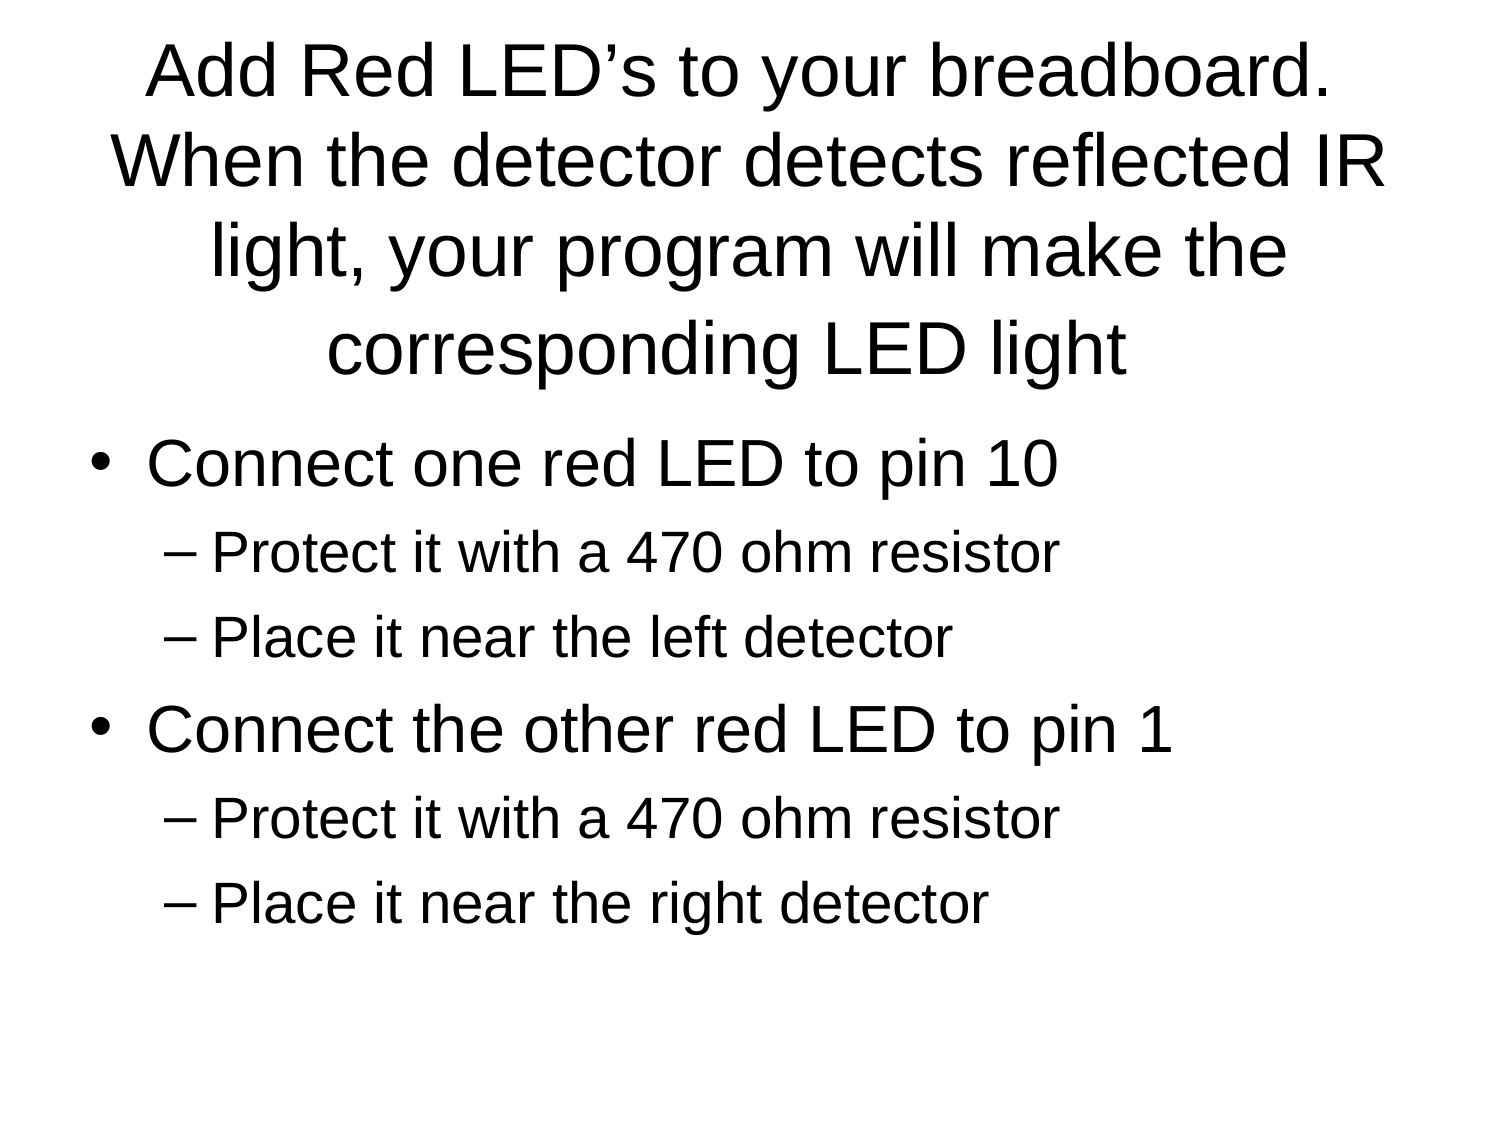

# Add Red LED’s to your breadboard. When the detector detects reflected IR light, your program will make the corresponding LED light
Connect one red LED to pin 10
Protect it with a 470 ohm resistor
Place it near the left detector
Connect the other red LED to pin 1
Protect it with a 470 ohm resistor
Place it near the right detector